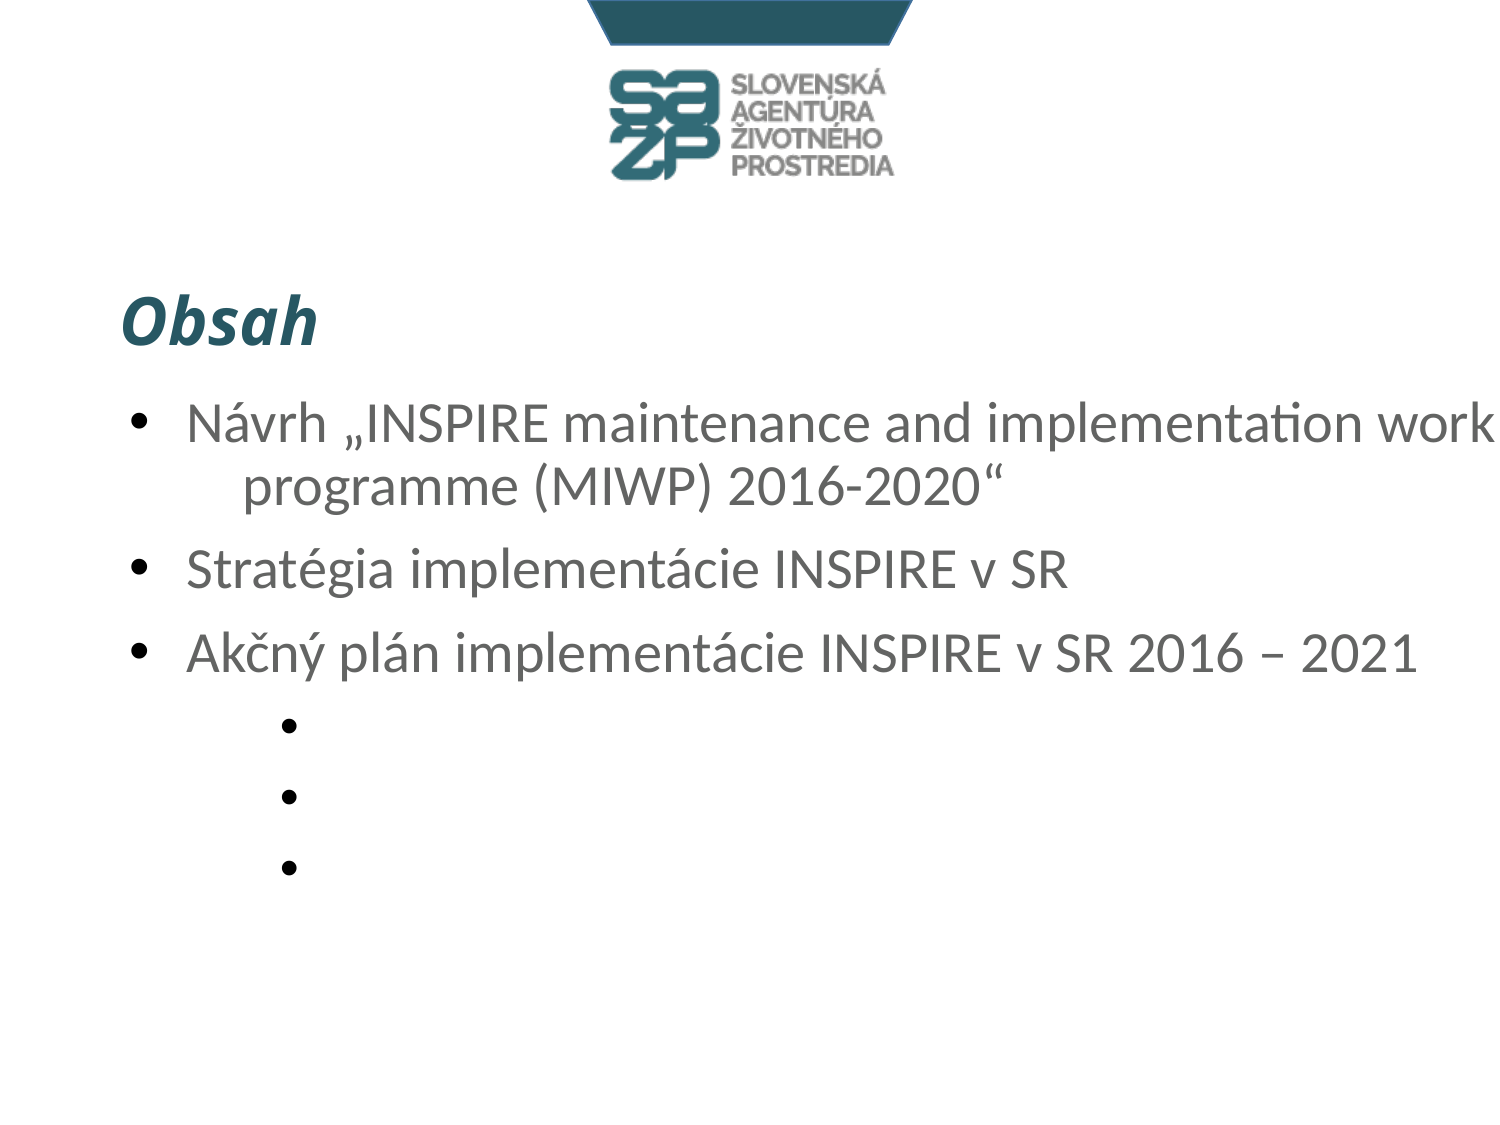

Obsah
Návrh „INSPIRE maintenance and implementation work programme (MIWP) 2016-2020“
Stratégia implementácie INSPIRE v SR
Akčný plán implementácie INSPIRE v SR 2016 – 2021